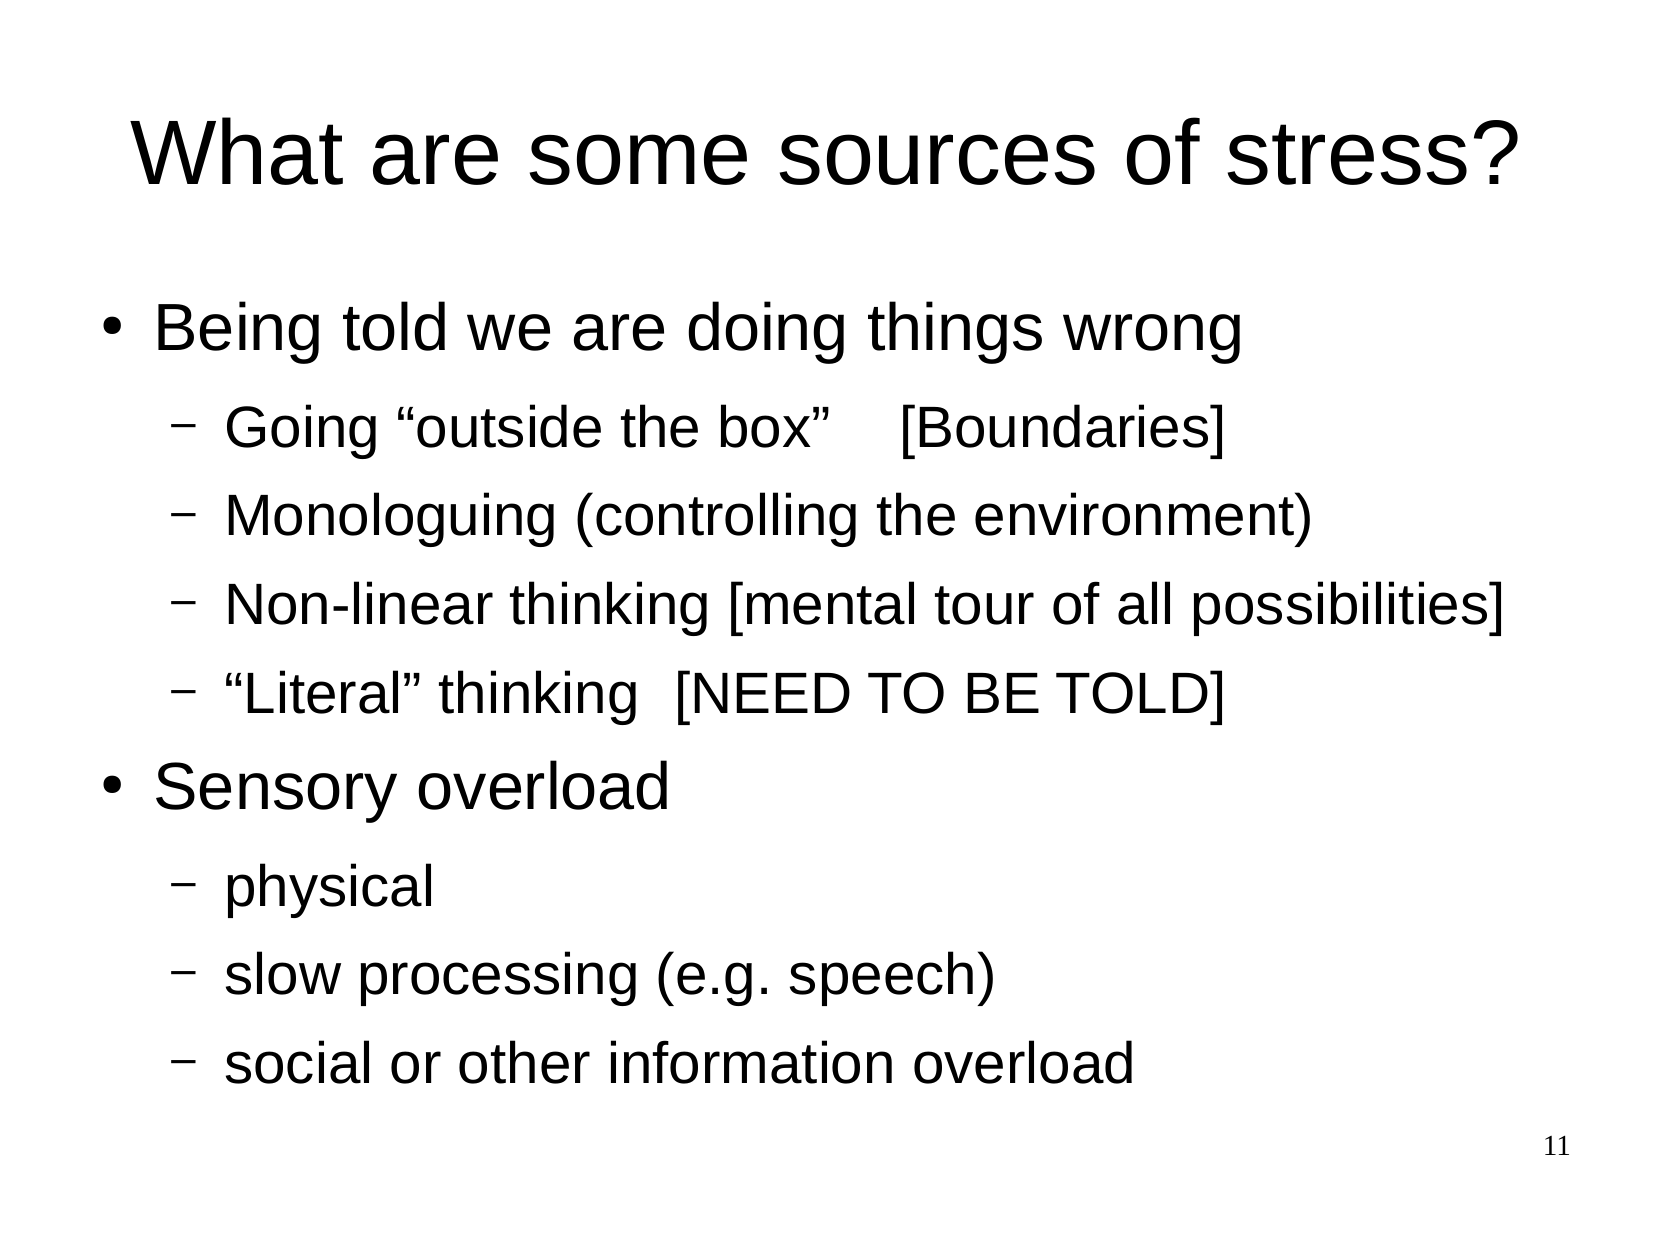

# What are some sources of stress?
Being told we are doing things wrong
Going “outside the box”	[Boundaries]
Monologuing (controlling the environment)
Non-linear thinking [mental tour of all possibilities]
“Literal” thinking	[NEED TO BE TOLD]
Sensory overload
physical
slow processing (e.g. speech)
social or other information overload
11